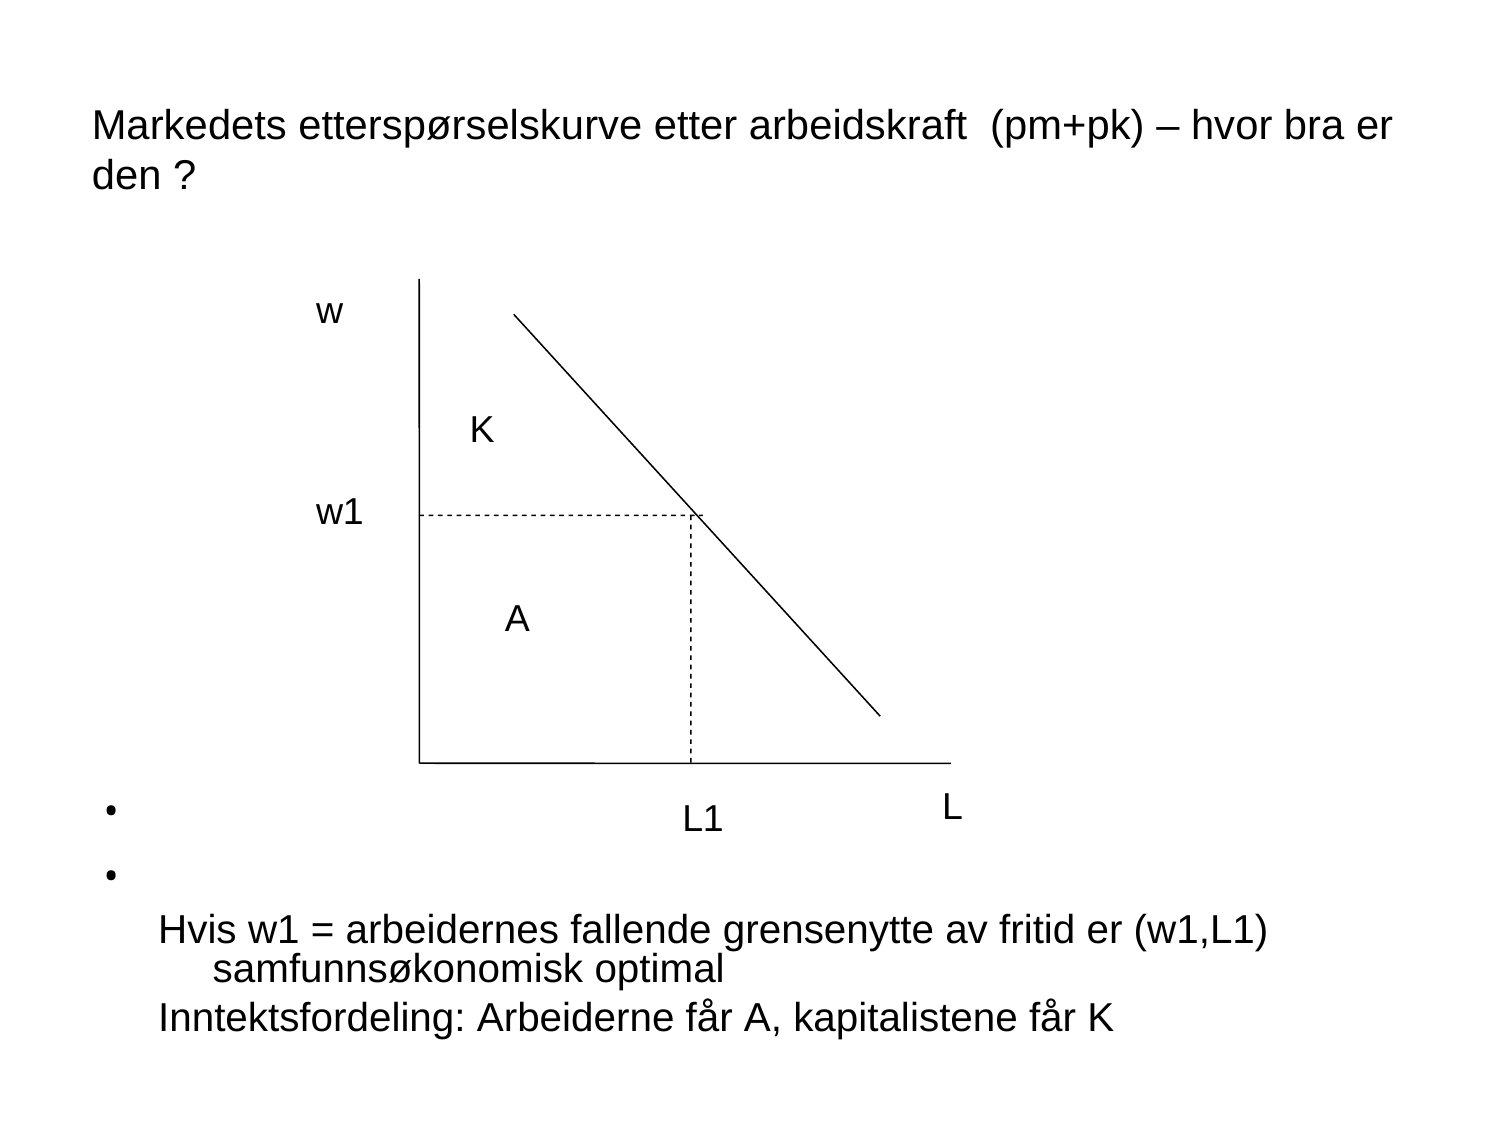

Markedets etterspørselskurve etter arbeidskraft (pm+pk) – hvor bra er den ?
w
K
w1
A
# Hvis w1 = arbeidernes fallende grensenytte av fritid er (w1,L1) samfunnsøkonomisk optimal
Inntektsfordeling: Arbeiderne får A, kapitalistene får K
L
L1